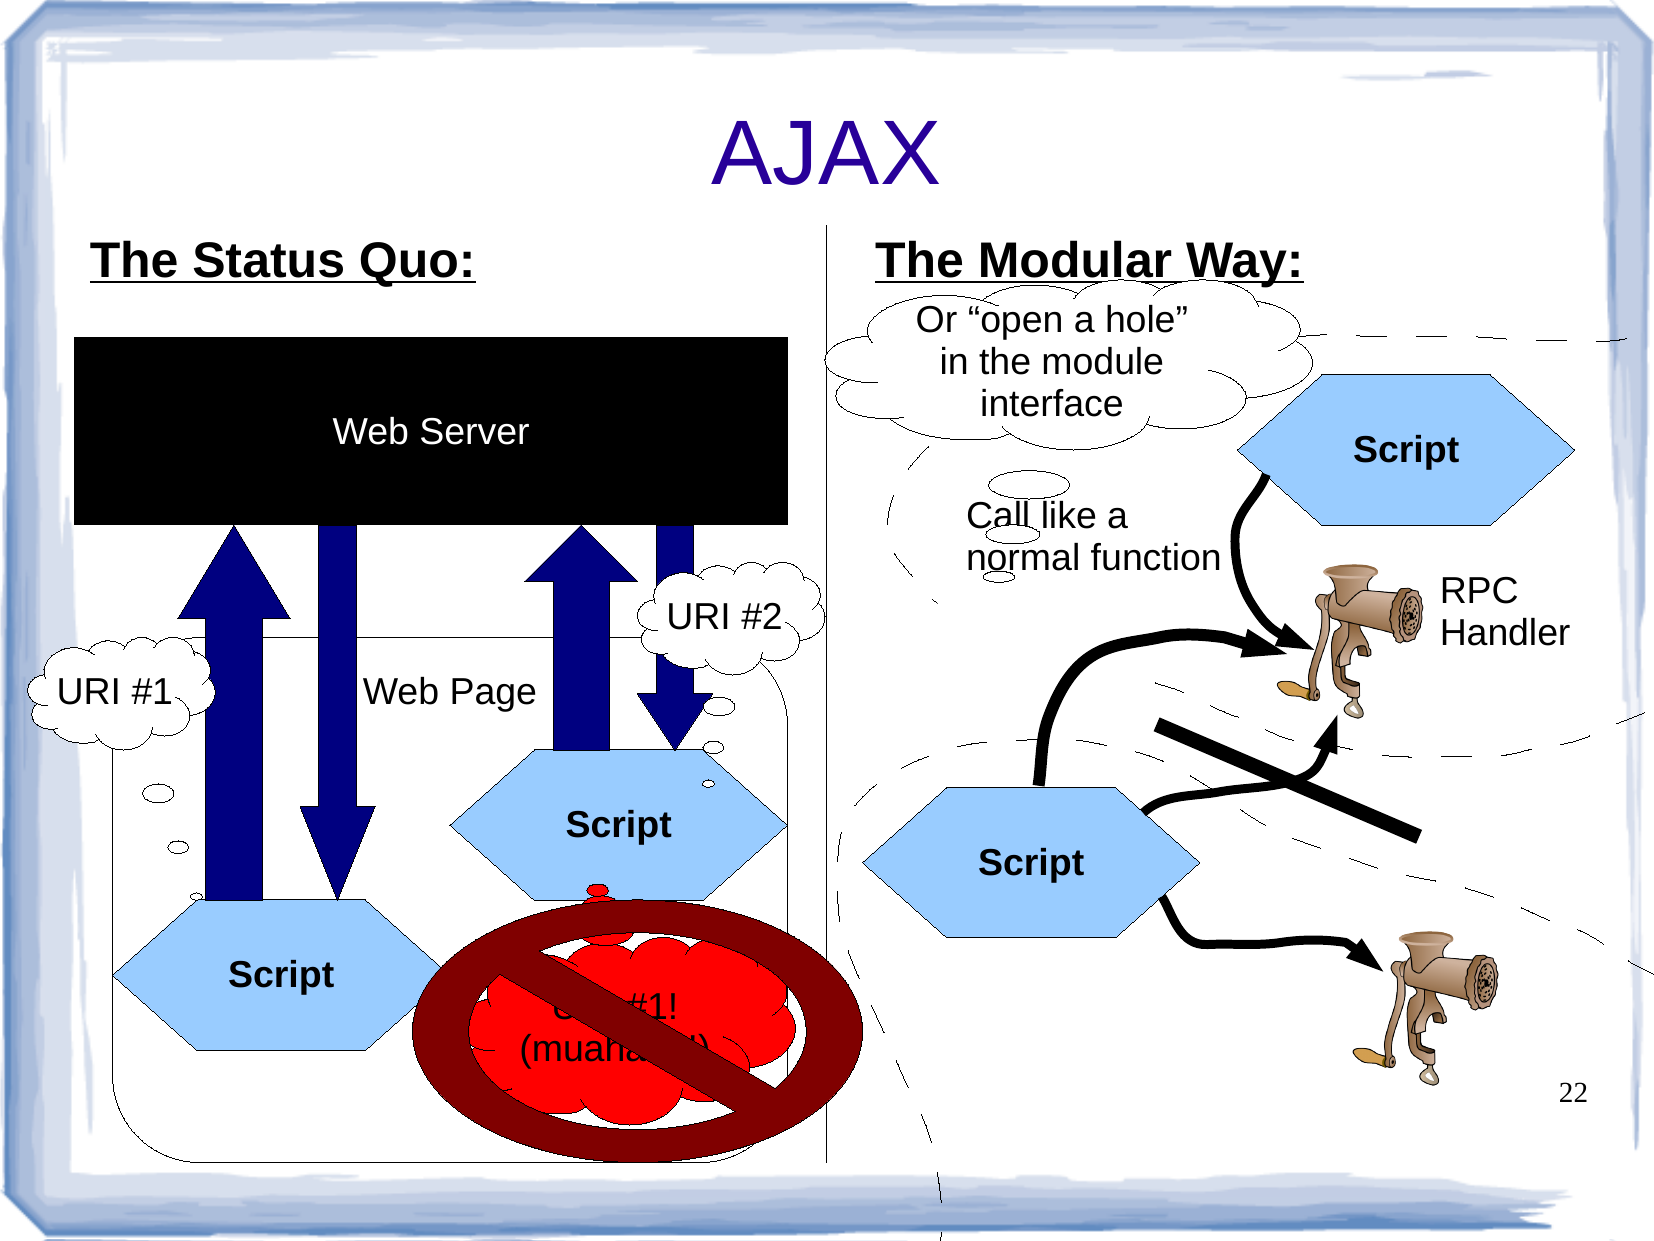

# AJAX
The Status Quo:
The Modular Way:
Or “open a hole” in the module interface
Script
Web Server
Script
Call like a normal function
RPC Handler
URI #2
URI #1
Web Page
Script
Script
URI #1!
(muahaha!)
22